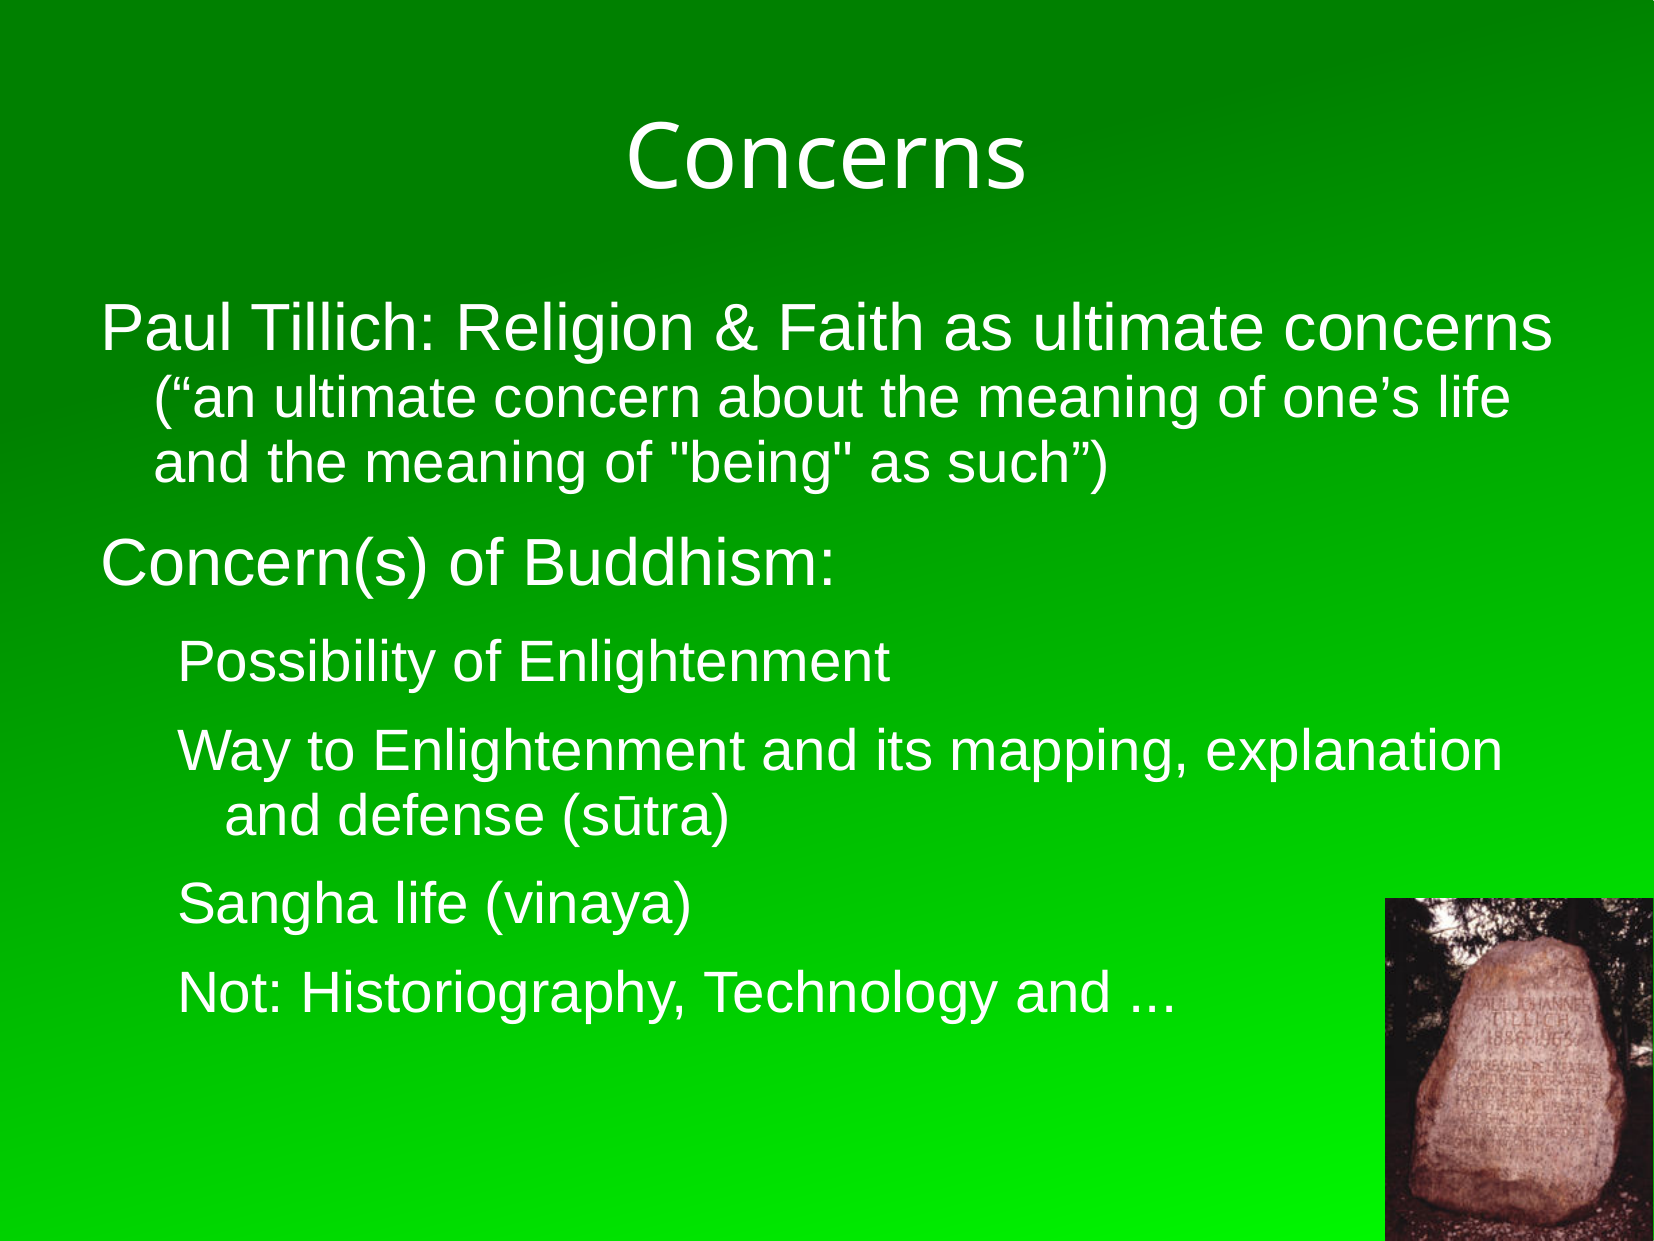

# Concerns
Paul Tillich: Religion & Faith as ultimate concerns (“an ultimate concern about the meaning of one’s life and the meaning of "being" as such”)
Concern(s) of Buddhism:
Possibility of Enlightenment
Way to Enlightenment and its mapping, explanation and defense (sūtra)
Sangha life (vinaya)
Not: Historiography, Technology and ...